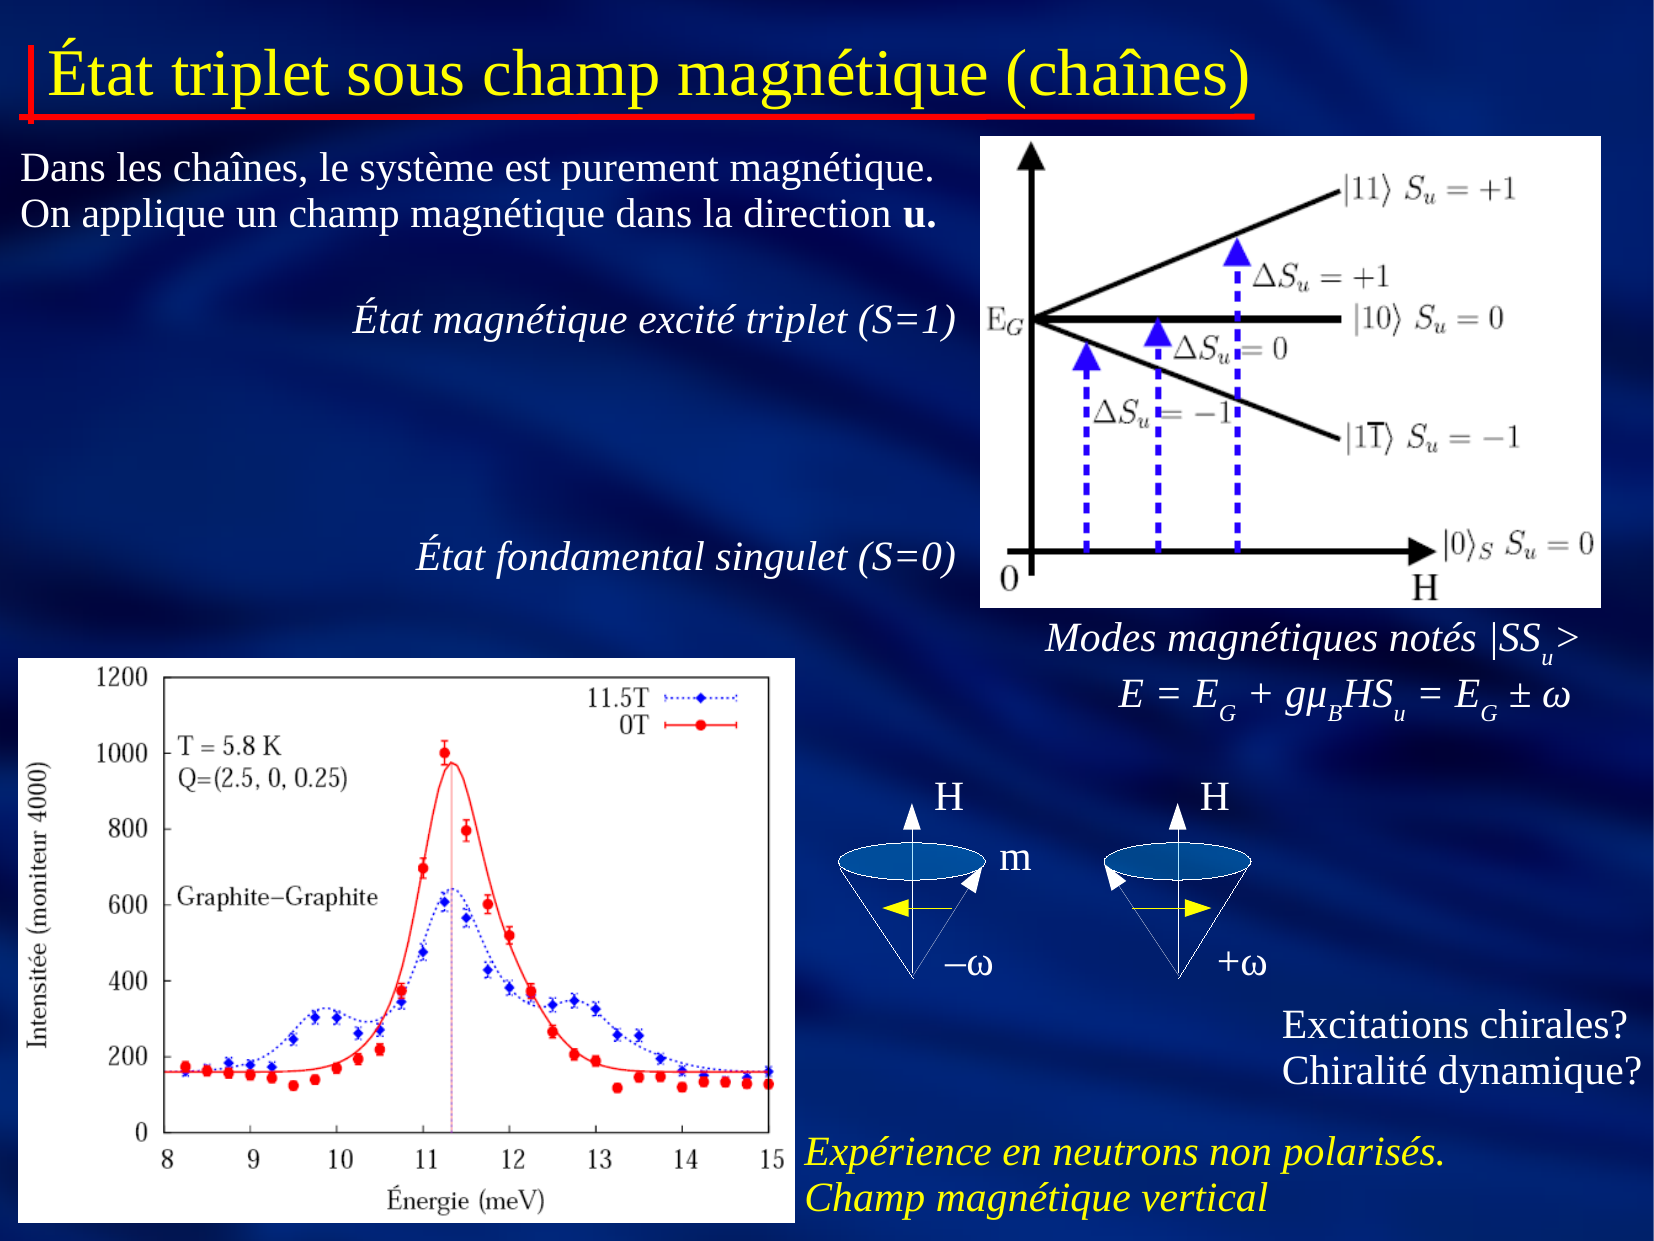

État triplet sous champ magnétique (chaînes)
Dans les chaînes, le système est purement magnétique.
On applique un champ magnétique dans la direction u.
État magnétique excité triplet (S=1)
État fondamental singulet (S=0)
Modes magnétiques notés |SSu>
E = EG + gμBHSu = EG ± ω
Expérience en neutrons non polarisés.
Champ magnétique vertical
H
H
m
–ω
+ω
Excitations chirales?
Chiralité dynamique?